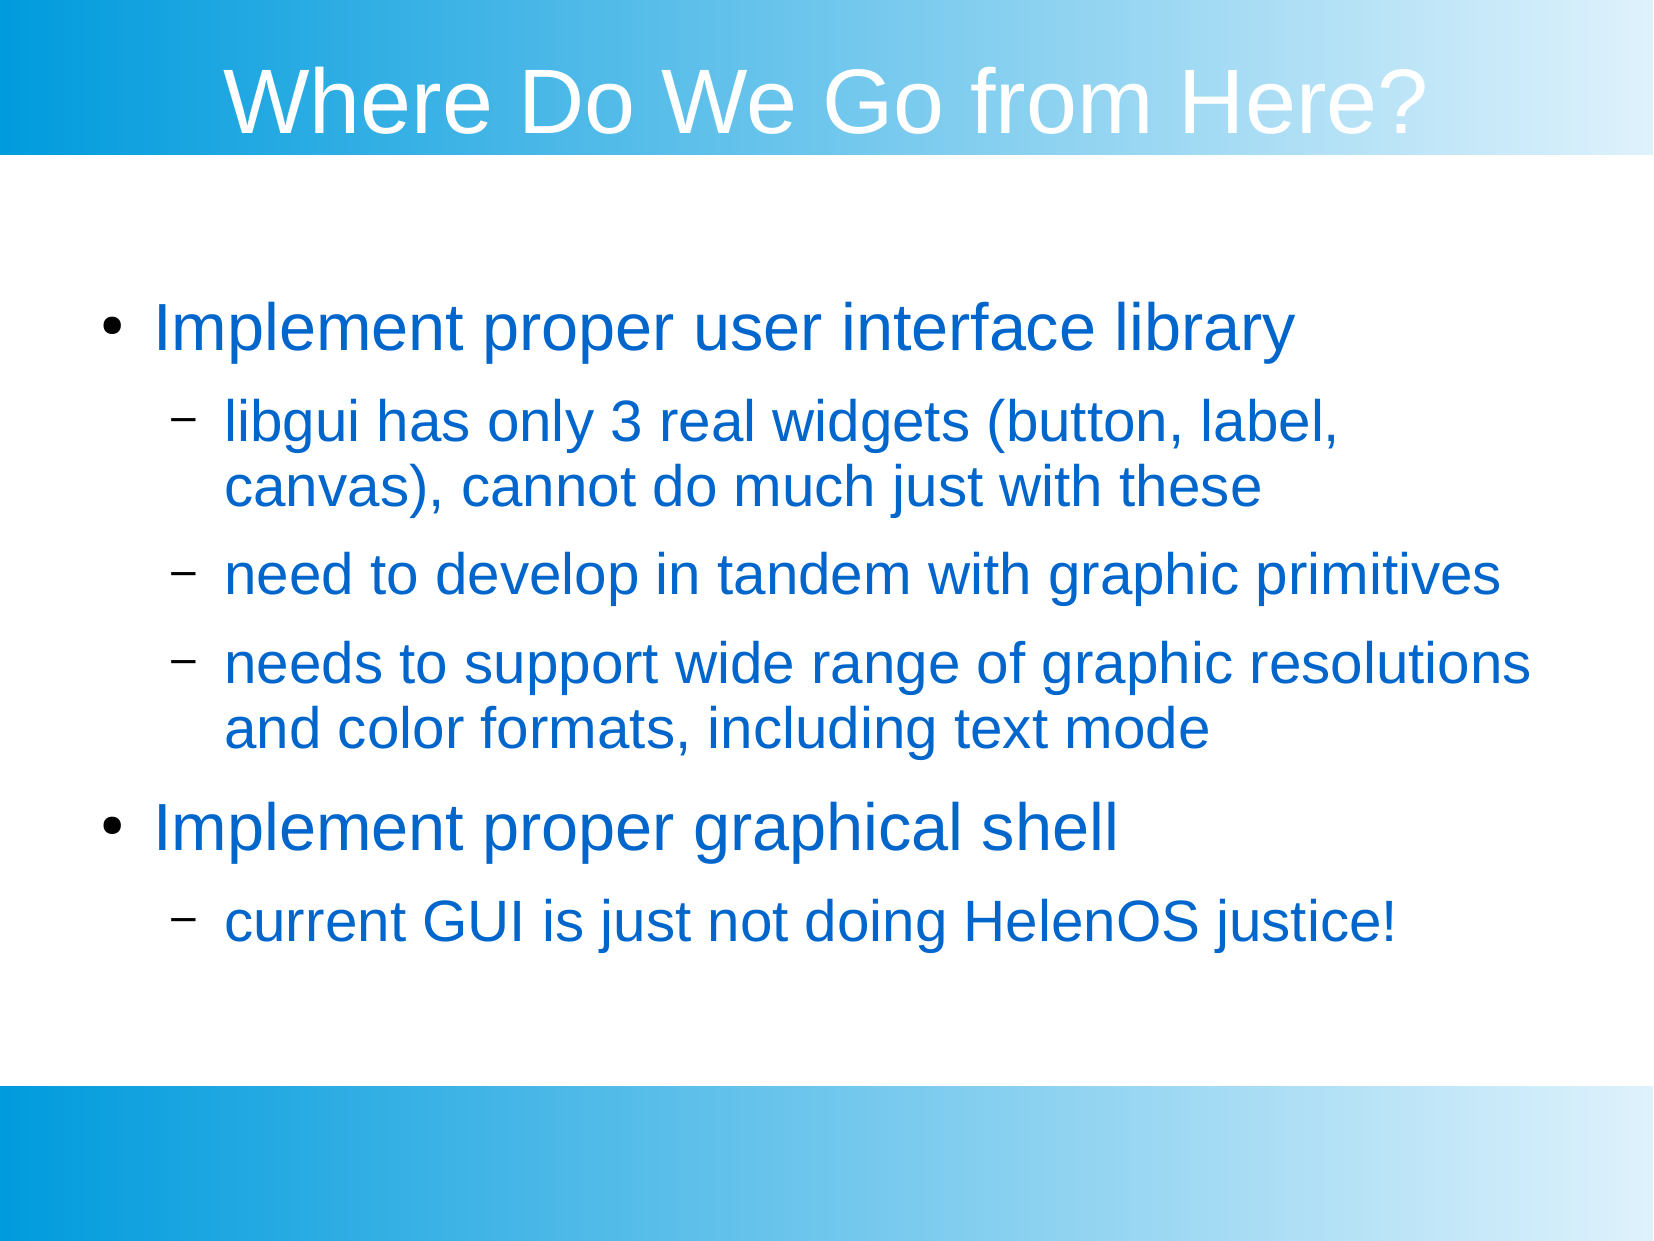

# Where Do We Go from Here?
Implement proper user interface library
libgui has only 3 real widgets (button, label, canvas), cannot do much just with these
need to develop in tandem with graphic primitives
needs to support wide range of graphic resolutions and color formats, including text mode
Implement proper graphical shell
current GUI is just not doing HelenOS justice!